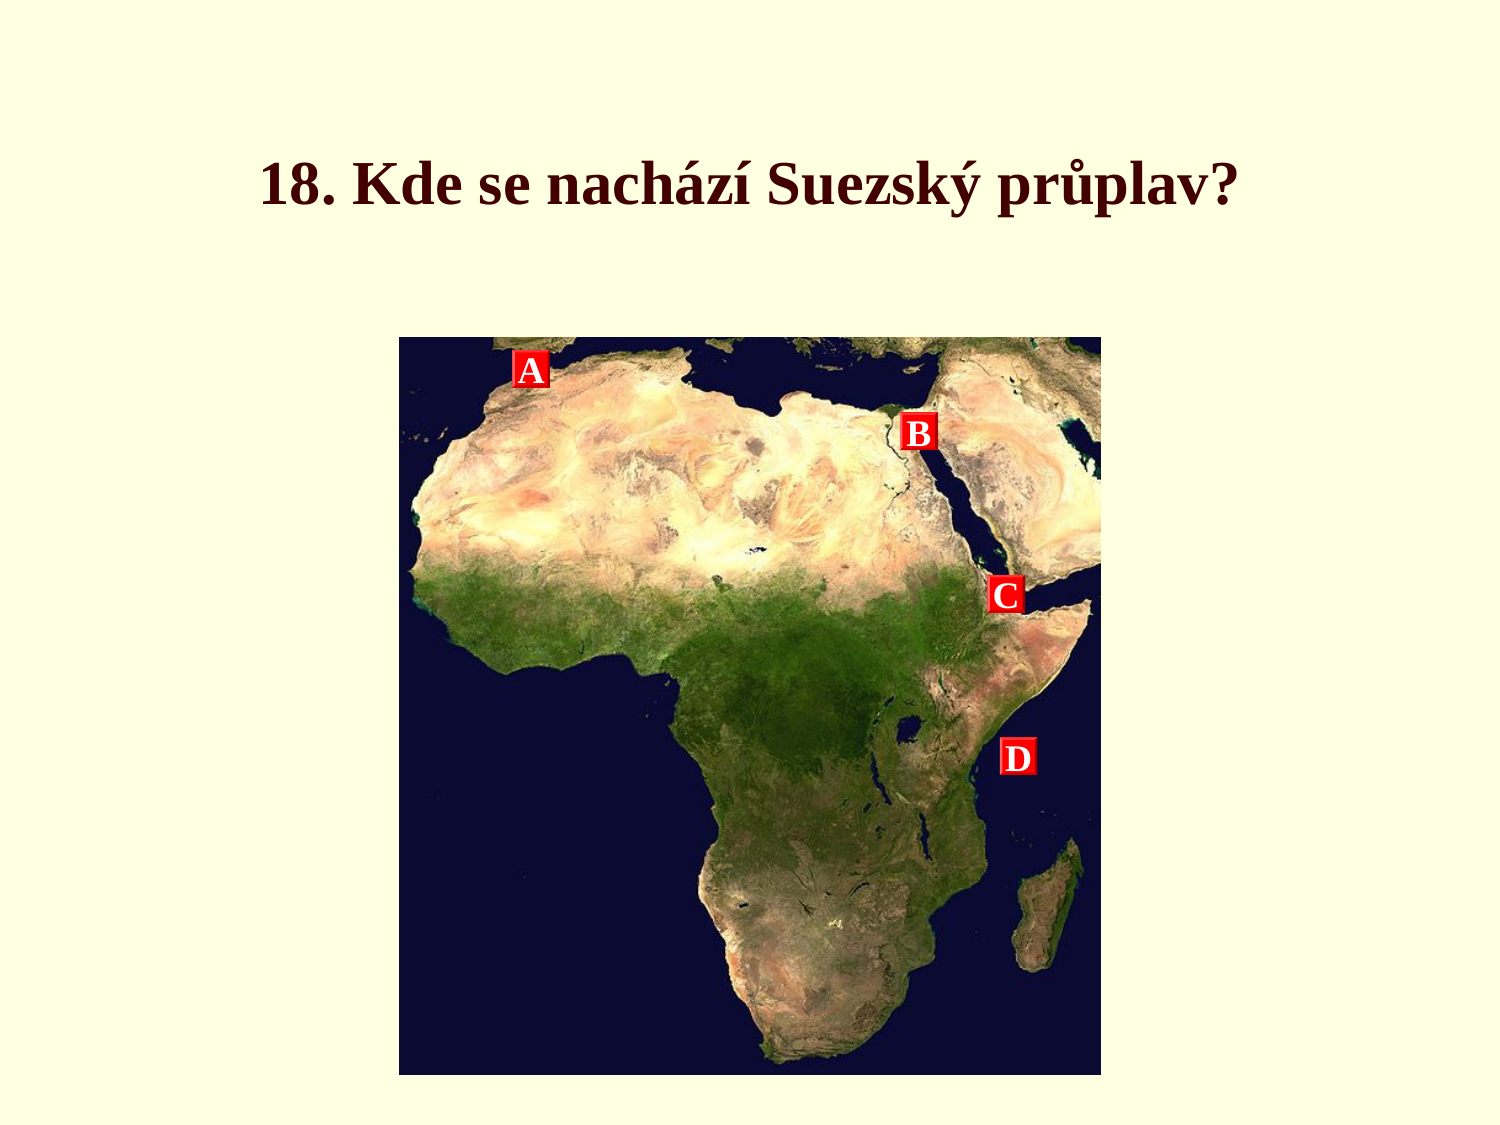

# 18. Kde se nachází Suezský průplav?
A
B
C
D